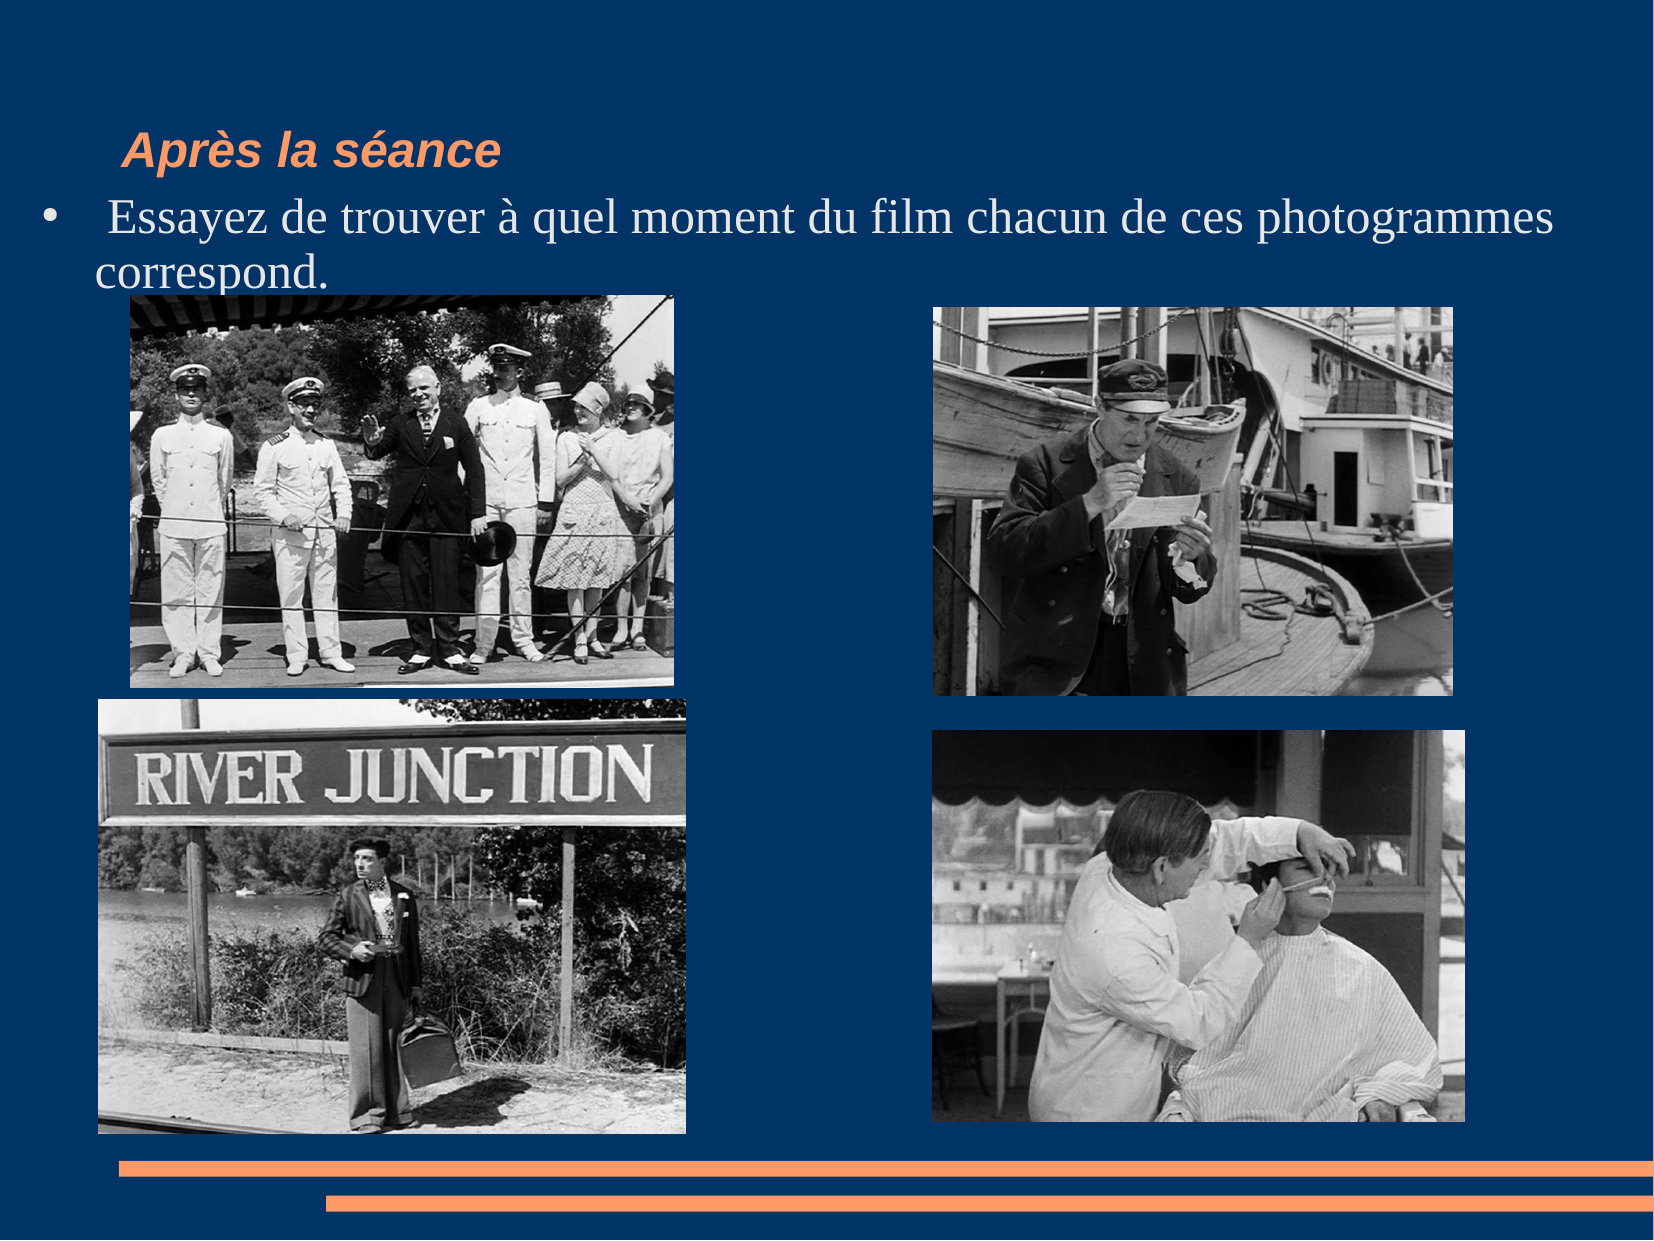

# Après la séance
 Essayez de trouver à quel moment du film chacun de ces photogrammes correspond.